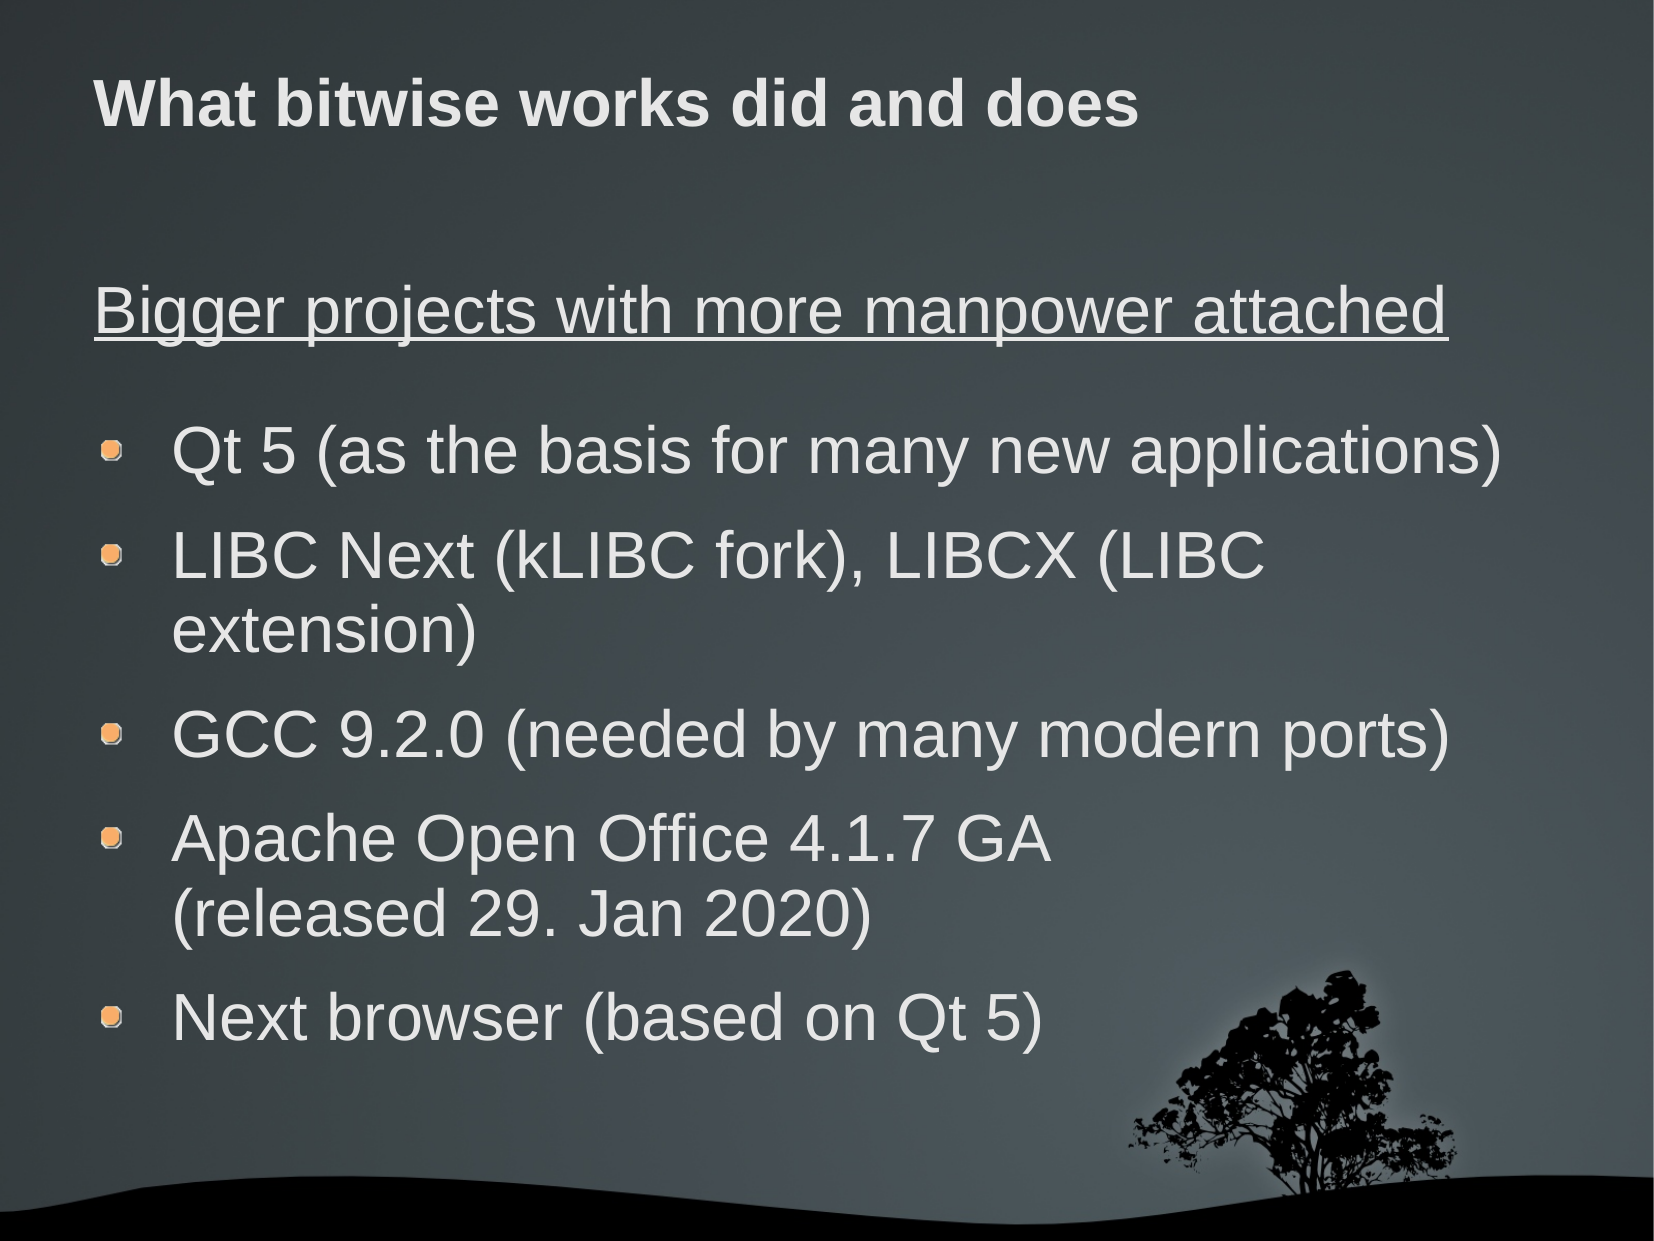

# What bitwise works did and does
Bigger projects with more manpower attached
Qt 5 (as the basis for many new applications)
LIBC Next (kLIBC fork), LIBCX (LIBC extension)
GCC 9.2.0 (needed by many modern ports)
Apache Open Office 4.1.7 GA
(released 29. Jan 2020)
Next browser (based on Qt 5)